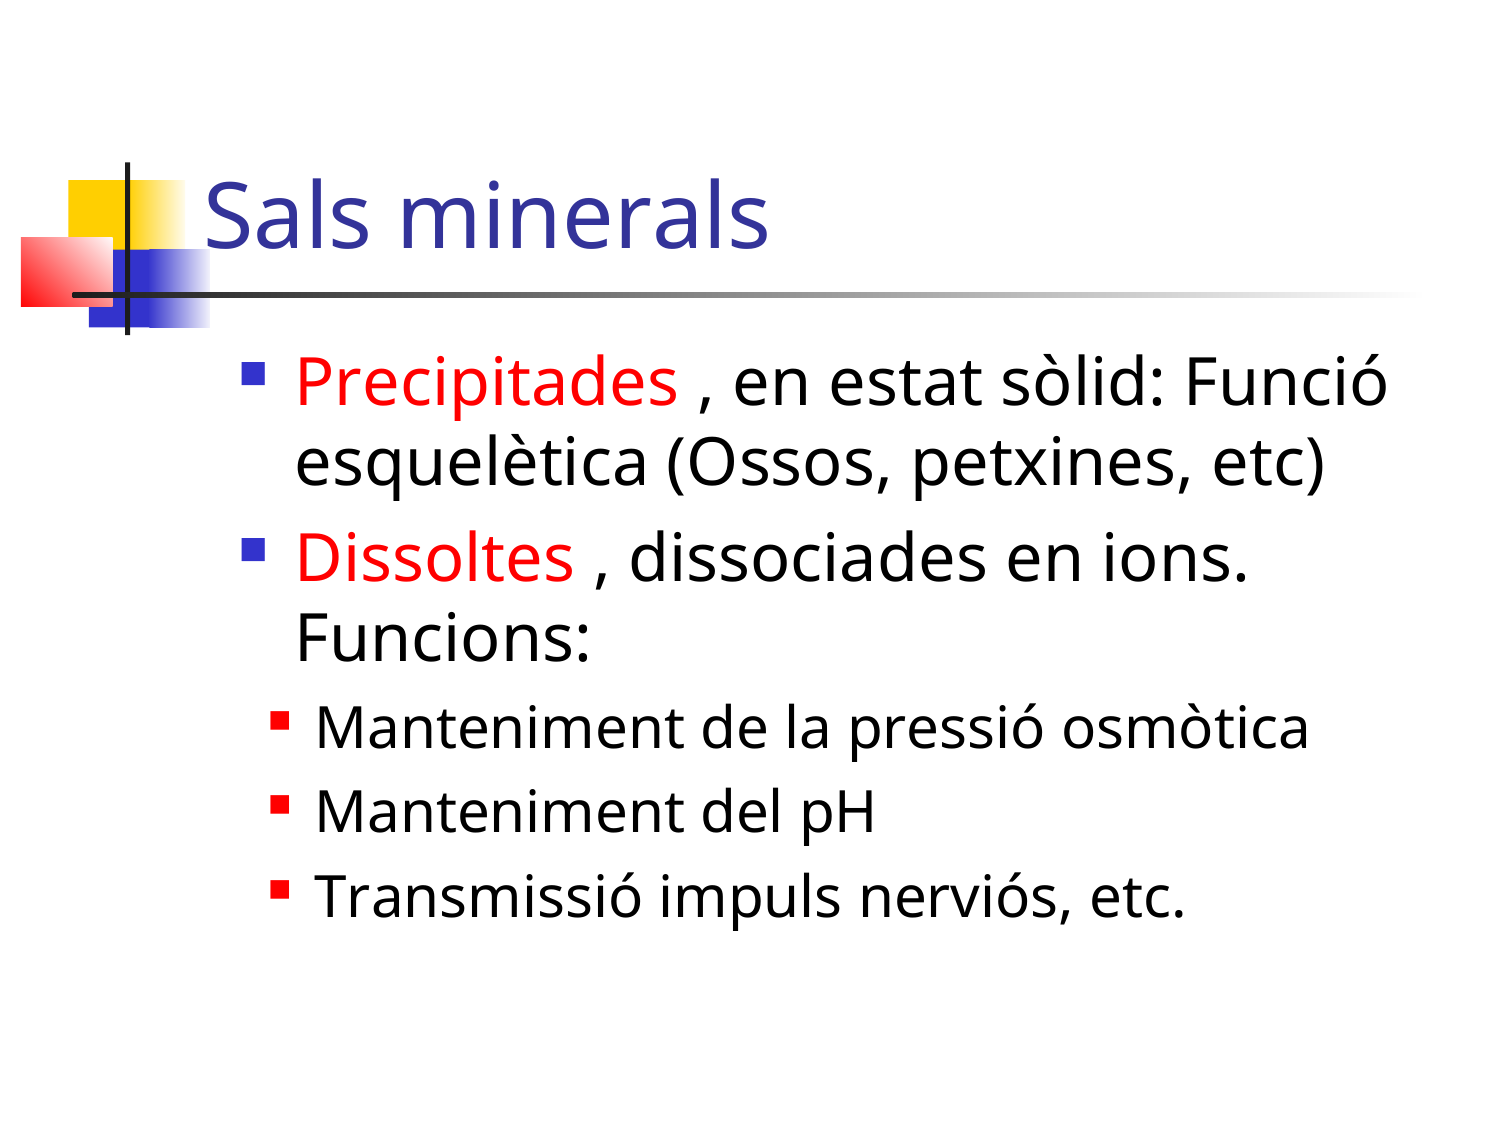

# Sals minerals
Precipitades , en estat sòlid: Funció esquelètica (Ossos, petxines, etc)
Dissoltes , dissociades en ions. Funcions:
Manteniment de la pressió osmòtica
Manteniment del pH
Transmissió impuls nerviós, etc.